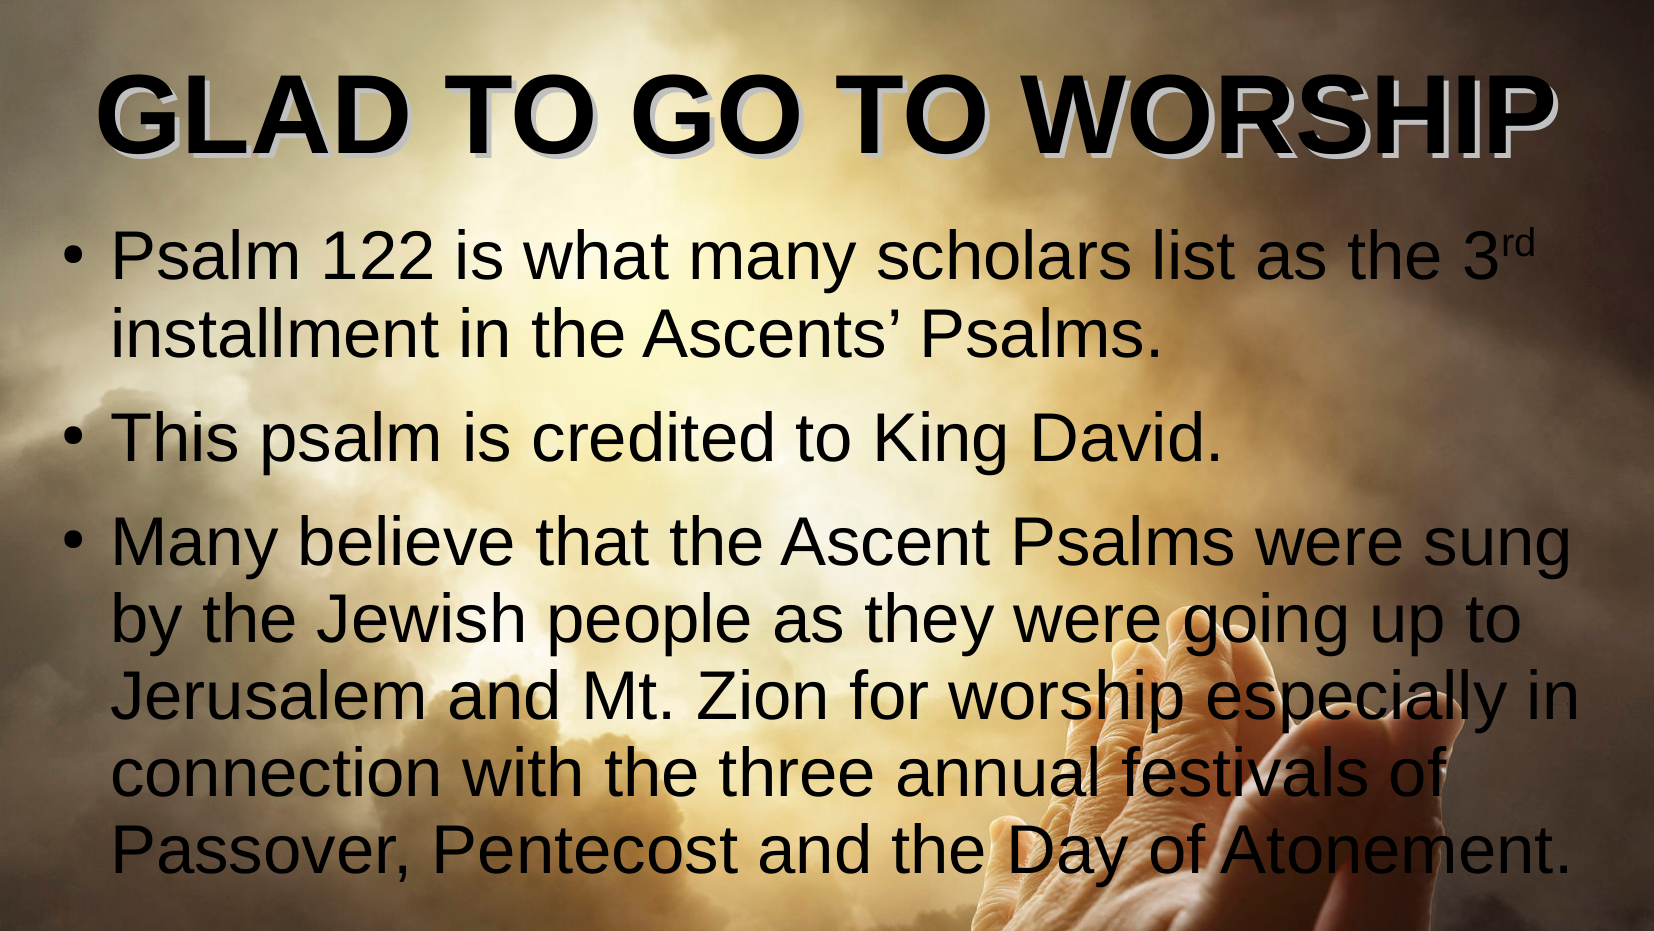

# GLAD TO GO TO WORSHIP
Psalm 122 is what many scholars list as the 3rd installment in the Ascents’ Psalms.
This psalm is credited to King David.
Many believe that the Ascent Psalms were sung by the Jewish people as they were going up to Jerusalem and Mt. Zion for worship especially in connection with the three annual festivals of Passover, Pentecost and the Day of Atonement.